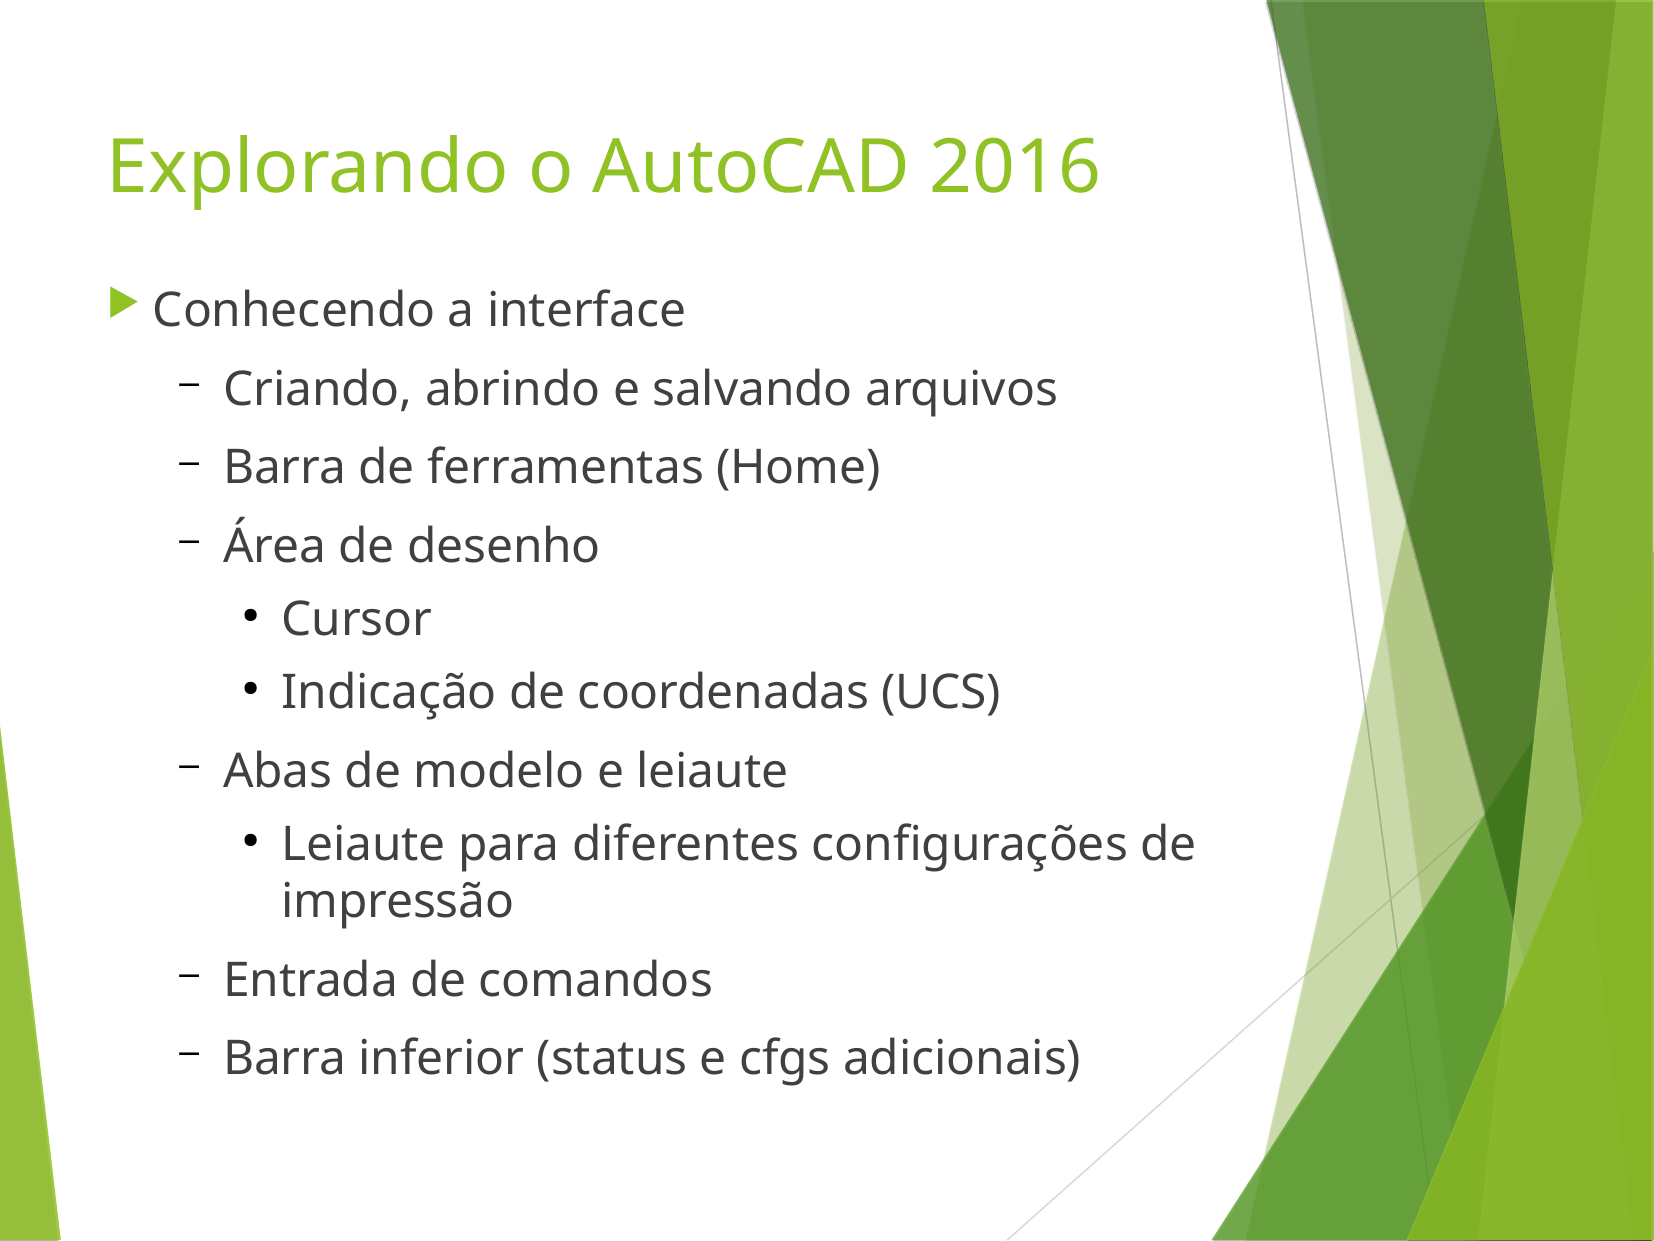

# Explorando o AutoCAD 2016
Conhecendo a interface
Criando, abrindo e salvando arquivos
Barra de ferramentas (Home)
Área de desenho
Cursor
Indicação de coordenadas (UCS)
Abas de modelo e leiaute
Leiaute para diferentes configurações de impressão
Entrada de comandos
Barra inferior (status e cfgs adicionais)